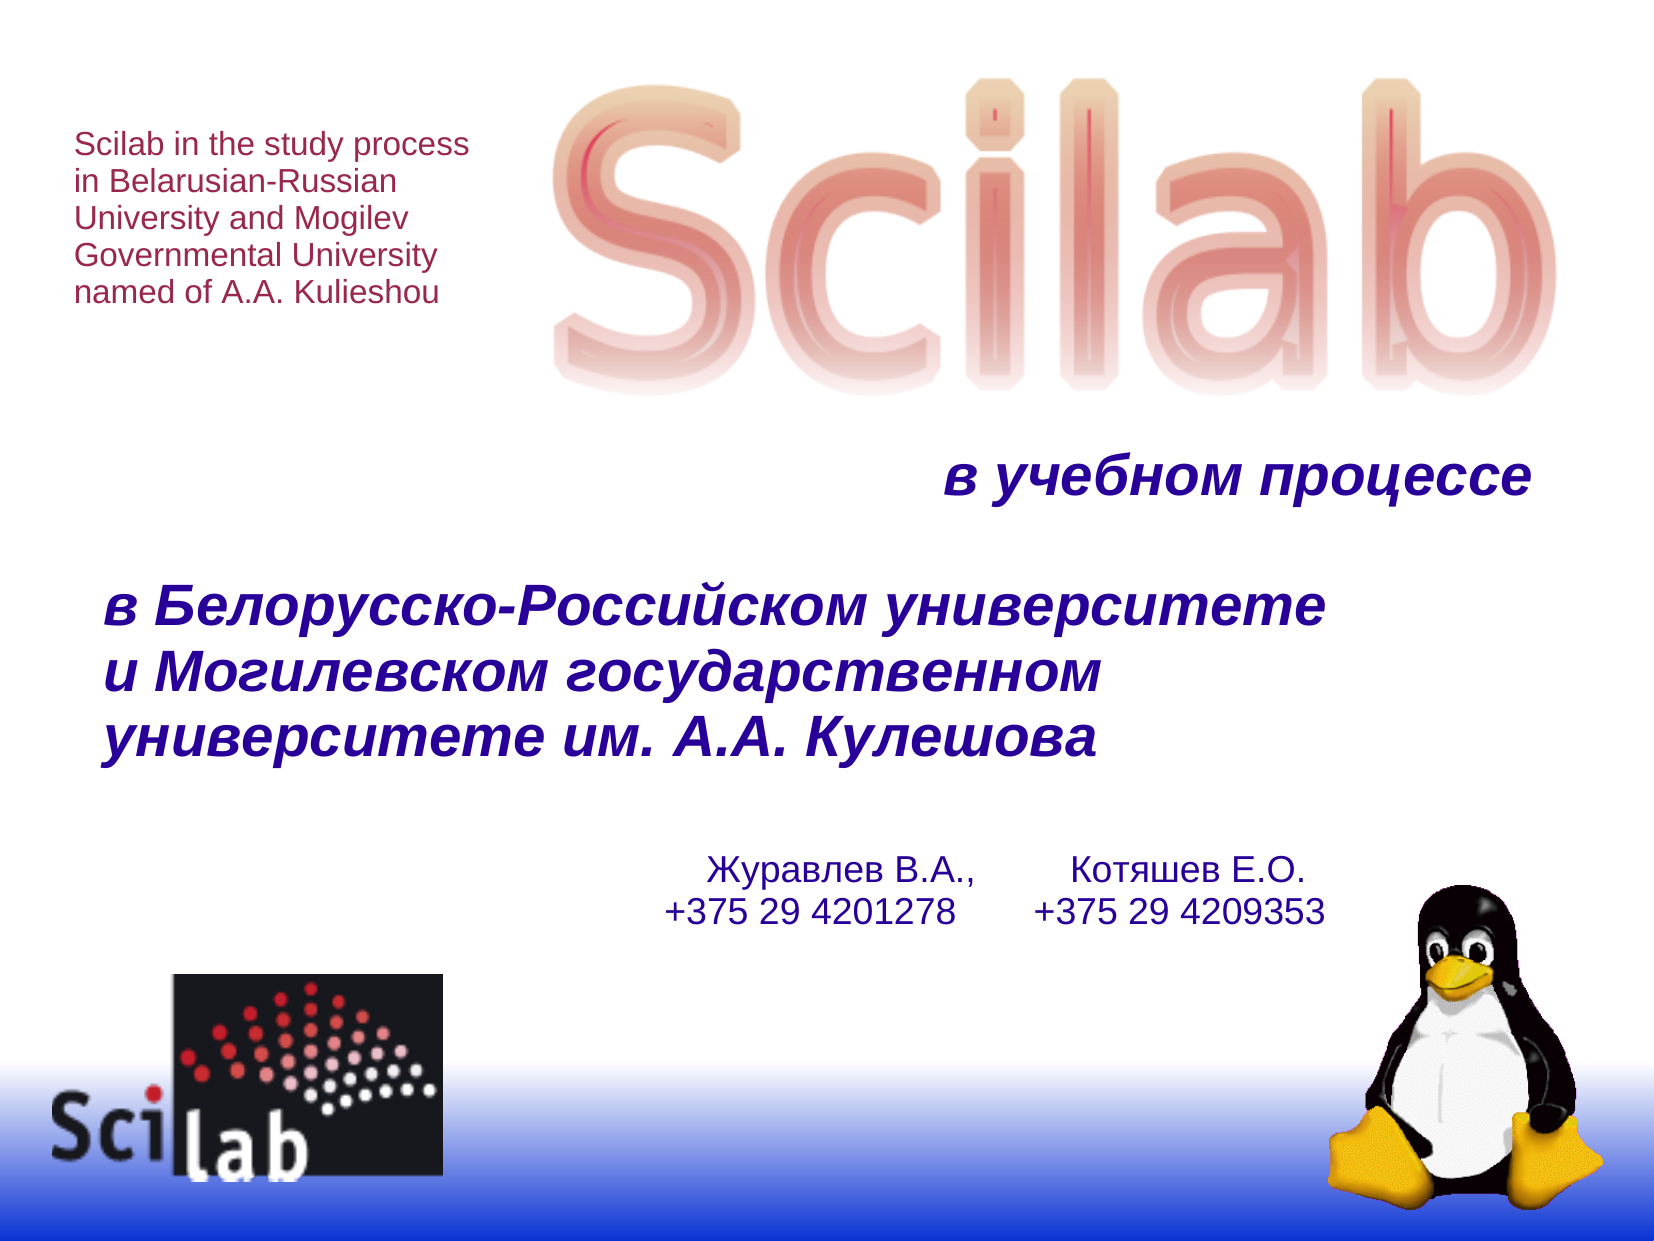

Scilab in the study process
in Belarusian-Russian University and Mogilev Governmental University named of A.A. Kulieshou
в учебном процессе
в Белорусско-Российском университете
и Могилевском государственном университете им. А.А. Кулешова
 Журавлев В.А., Котяшев Е.О.
+375 29 4201278		+375 29 4209353